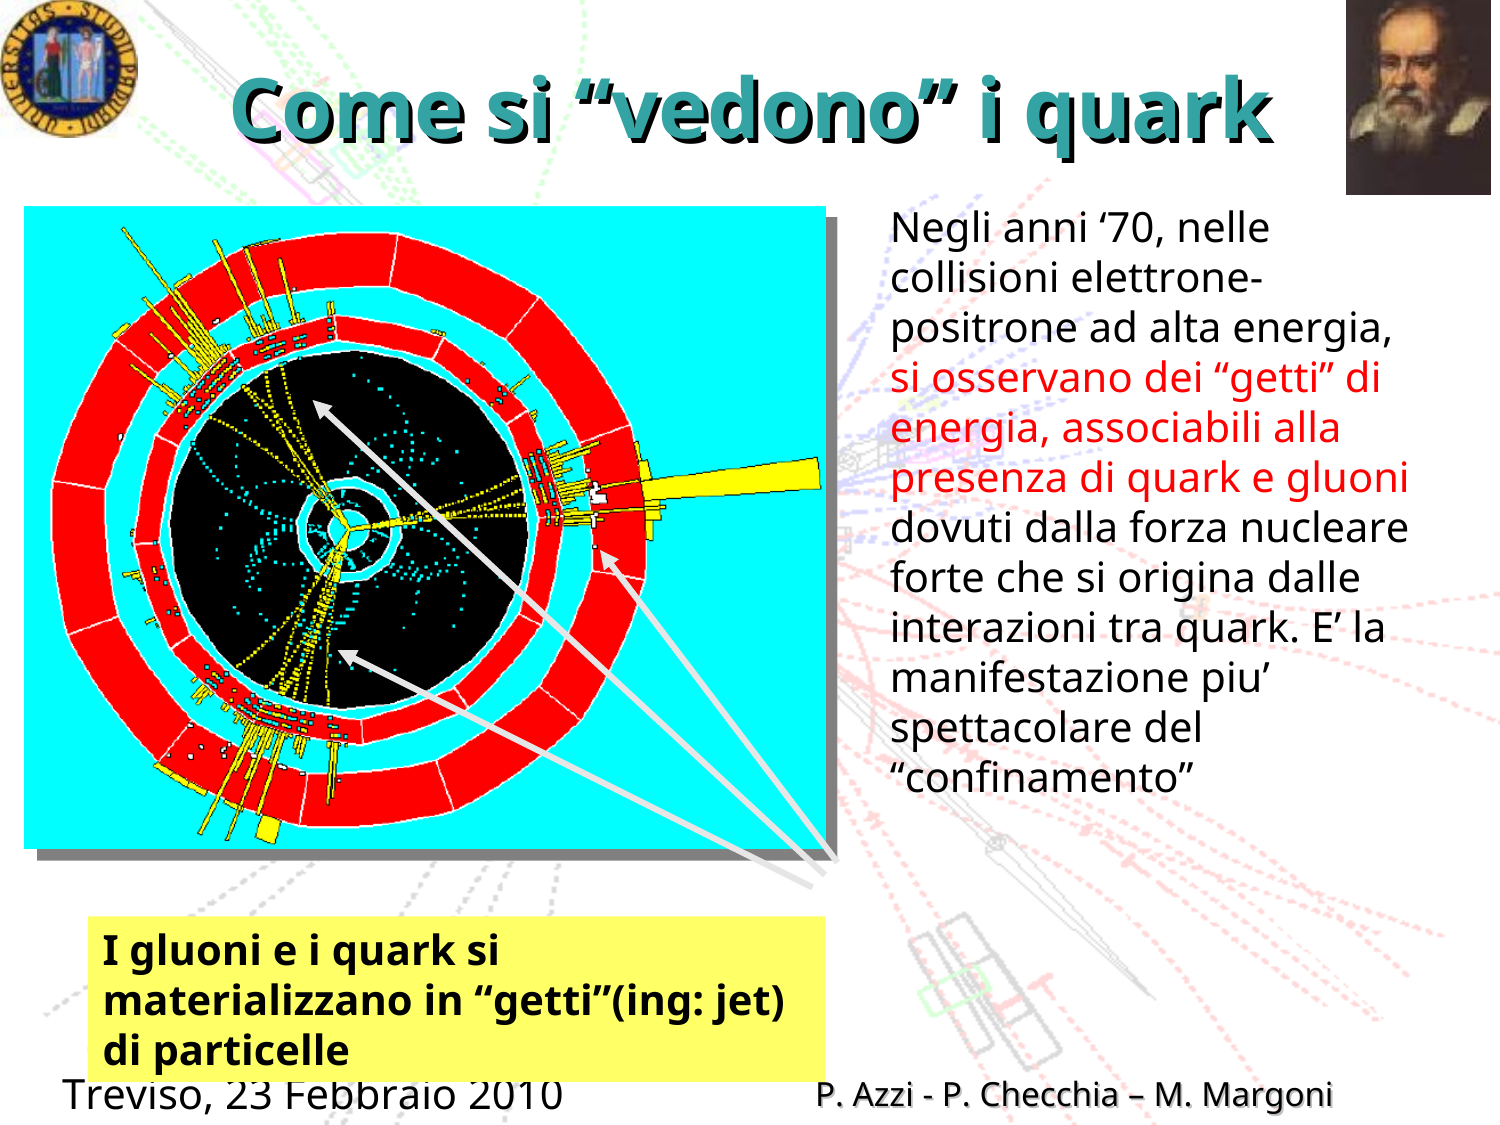

# Come si “vedono” i quark
Negli anni ‘70, nelle collisioni elettrone-positrone ad alta energia, si osservano dei “getti” di energia, associabili alla presenza di quark e gluoni dovuti dalla forza nucleare forte che si origina dalle interazioni tra quark. E’ la manifestazione piu’ spettacolare del “confinamento”
I gluoni e i quark si materializzano in “getti”(ing: jet) di particelle